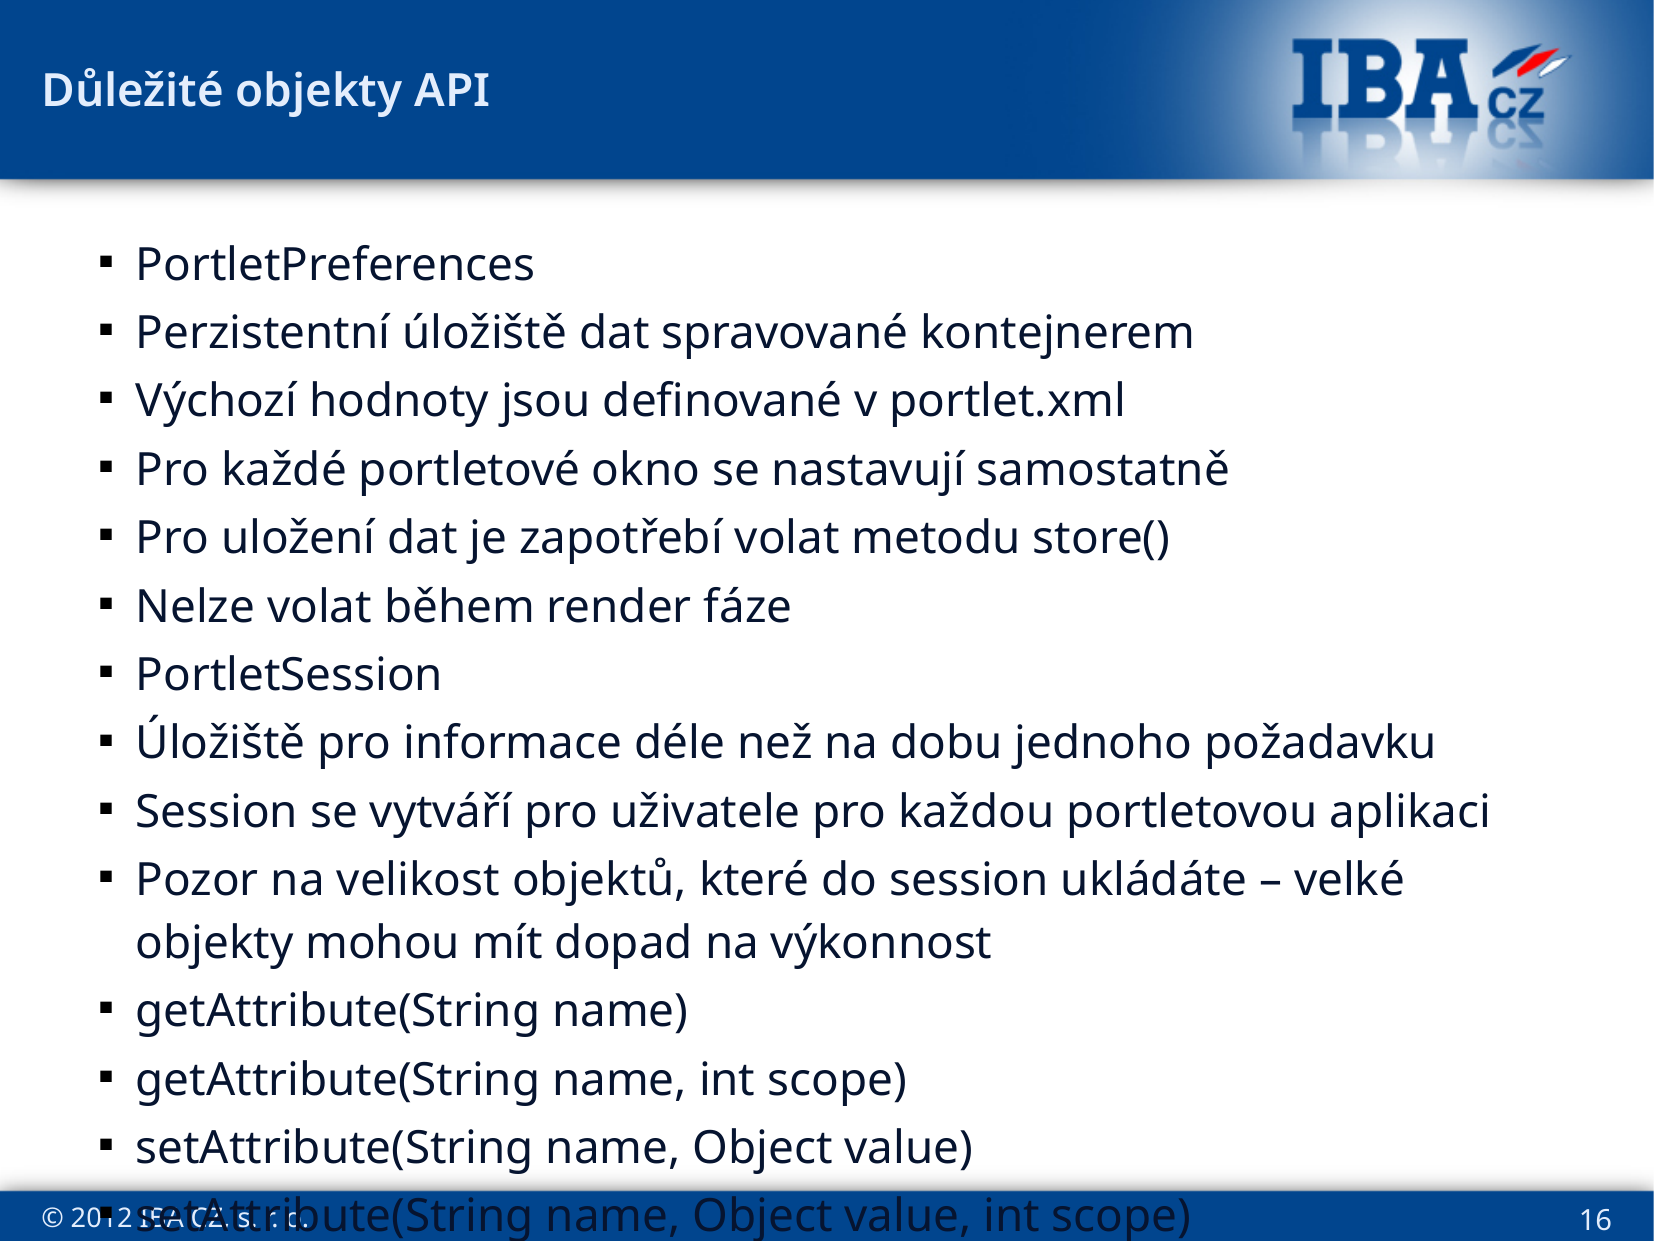

# Důležité objekty API
PortletPreferences
Perzistentní úložiště dat spravované kontejnerem
Výchozí hodnoty jsou definované v portlet.xml
Pro každé portletové okno se nastavují samostatně
Pro uložení dat je zapotřebí volat metodu store()
Nelze volat během render fáze
PortletSession
Úložiště pro informace déle než na dobu jednoho požadavku
Session se vytváří pro uživatele pro každou portletovou aplikaci
Pozor na velikost objektů, které do session ukládáte – velké objekty mohou mít dopad na výkonnost
getAttribute(String name)
getAttribute(String name, int scope)
setAttribute(String name, Object value)
setAttribute(String name, Object value, int scope)
APPLICATION_SCOPE a PORTLET_SCOPE
16